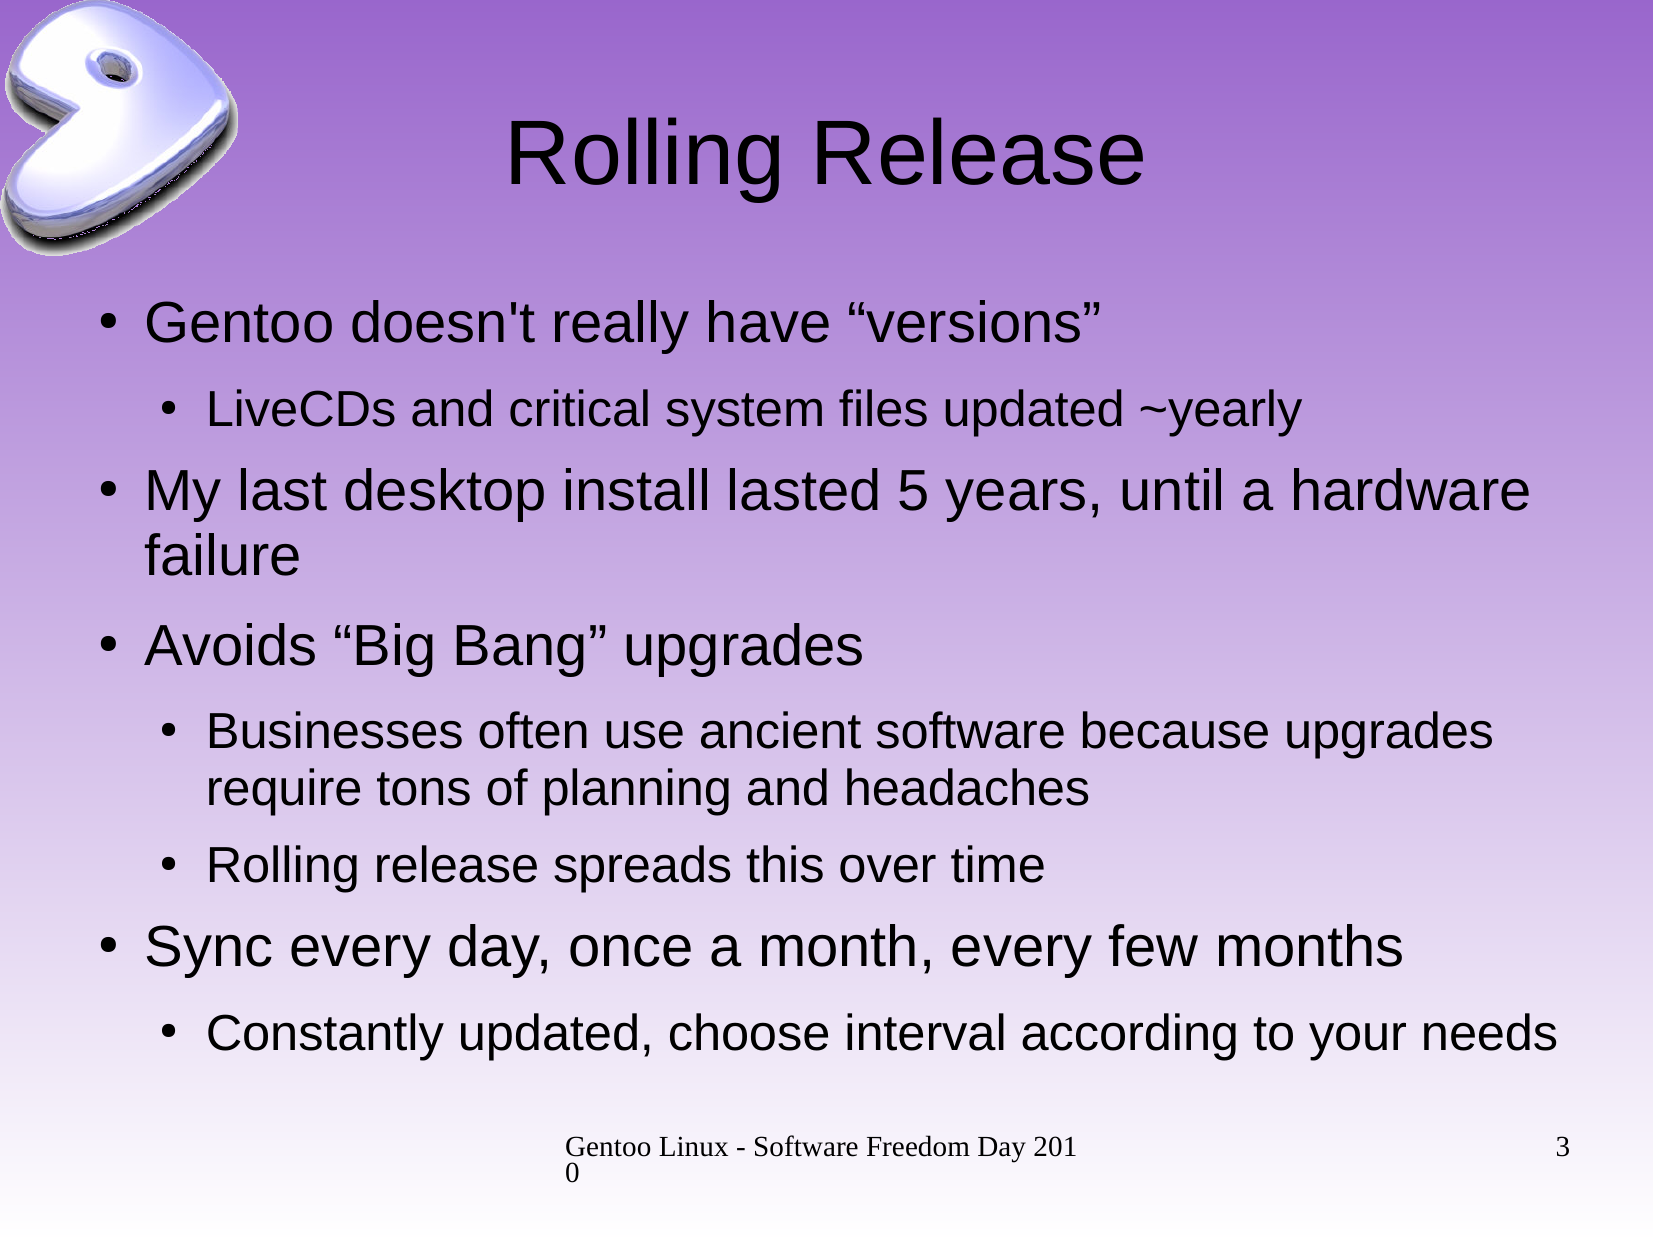

# Rolling Release
Gentoo doesn't really have “versions”
LiveCDs and critical system files updated ~yearly
My last desktop install lasted 5 years, until a hardware failure
Avoids “Big Bang” upgrades
Businesses often use ancient software because upgrades require tons of planning and headaches
Rolling release spreads this over time
Sync every day, once a month, every few months
Constantly updated, choose interval according to your needs
Gentoo Linux - Software Freedom Day 2010
3